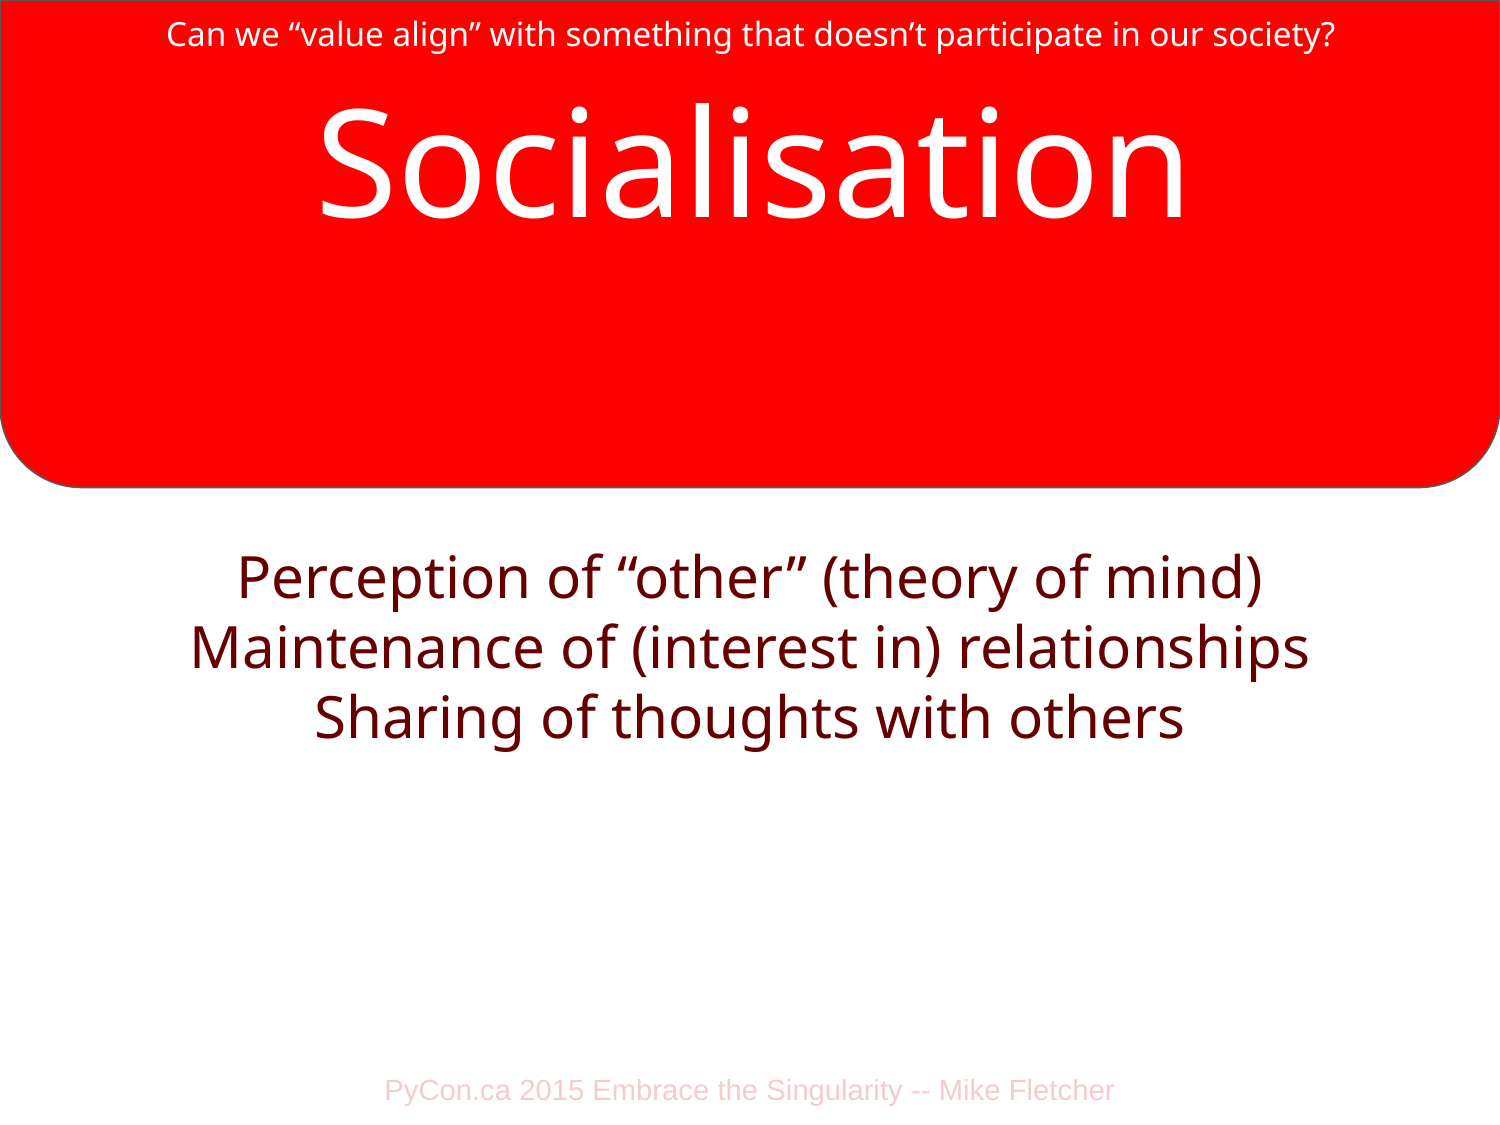

Can we “value align” with something that doesn’t participate in our society?
# Socialisation
Perception of “other” (theory of mind)
Maintenance of (interest in) relationships
Sharing of thoughts with others